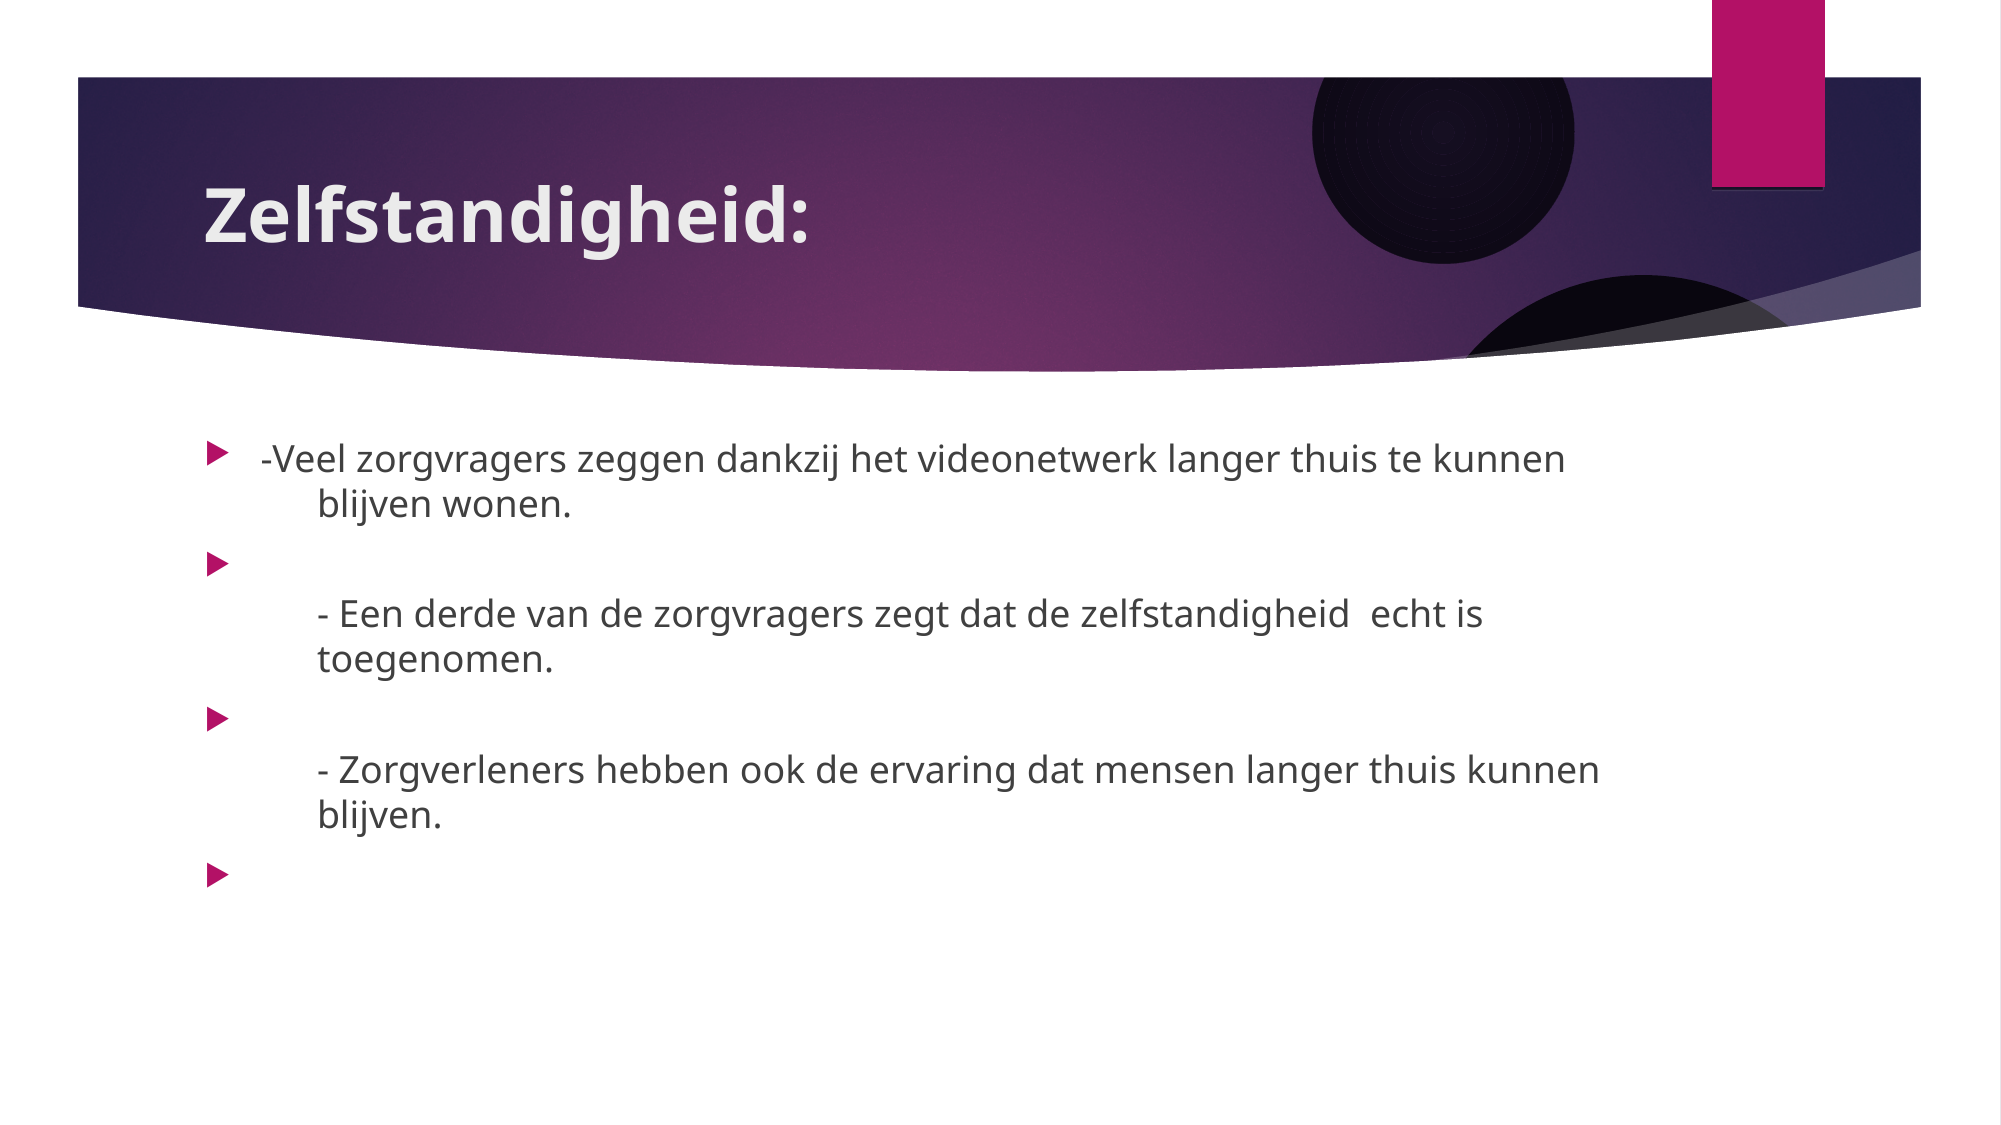

# Zelfstandigheid:
-Veel zorgvragers zeggen dankzij het videonetwerk langer thuis te kunnen blijven wonen.
- Een derde van de zorgvragers zegt dat de zelfstandigheid  echt is toegenomen.
- Zorgverleners hebben ook de ervaring dat mensen langer thuis kunnen blijven.